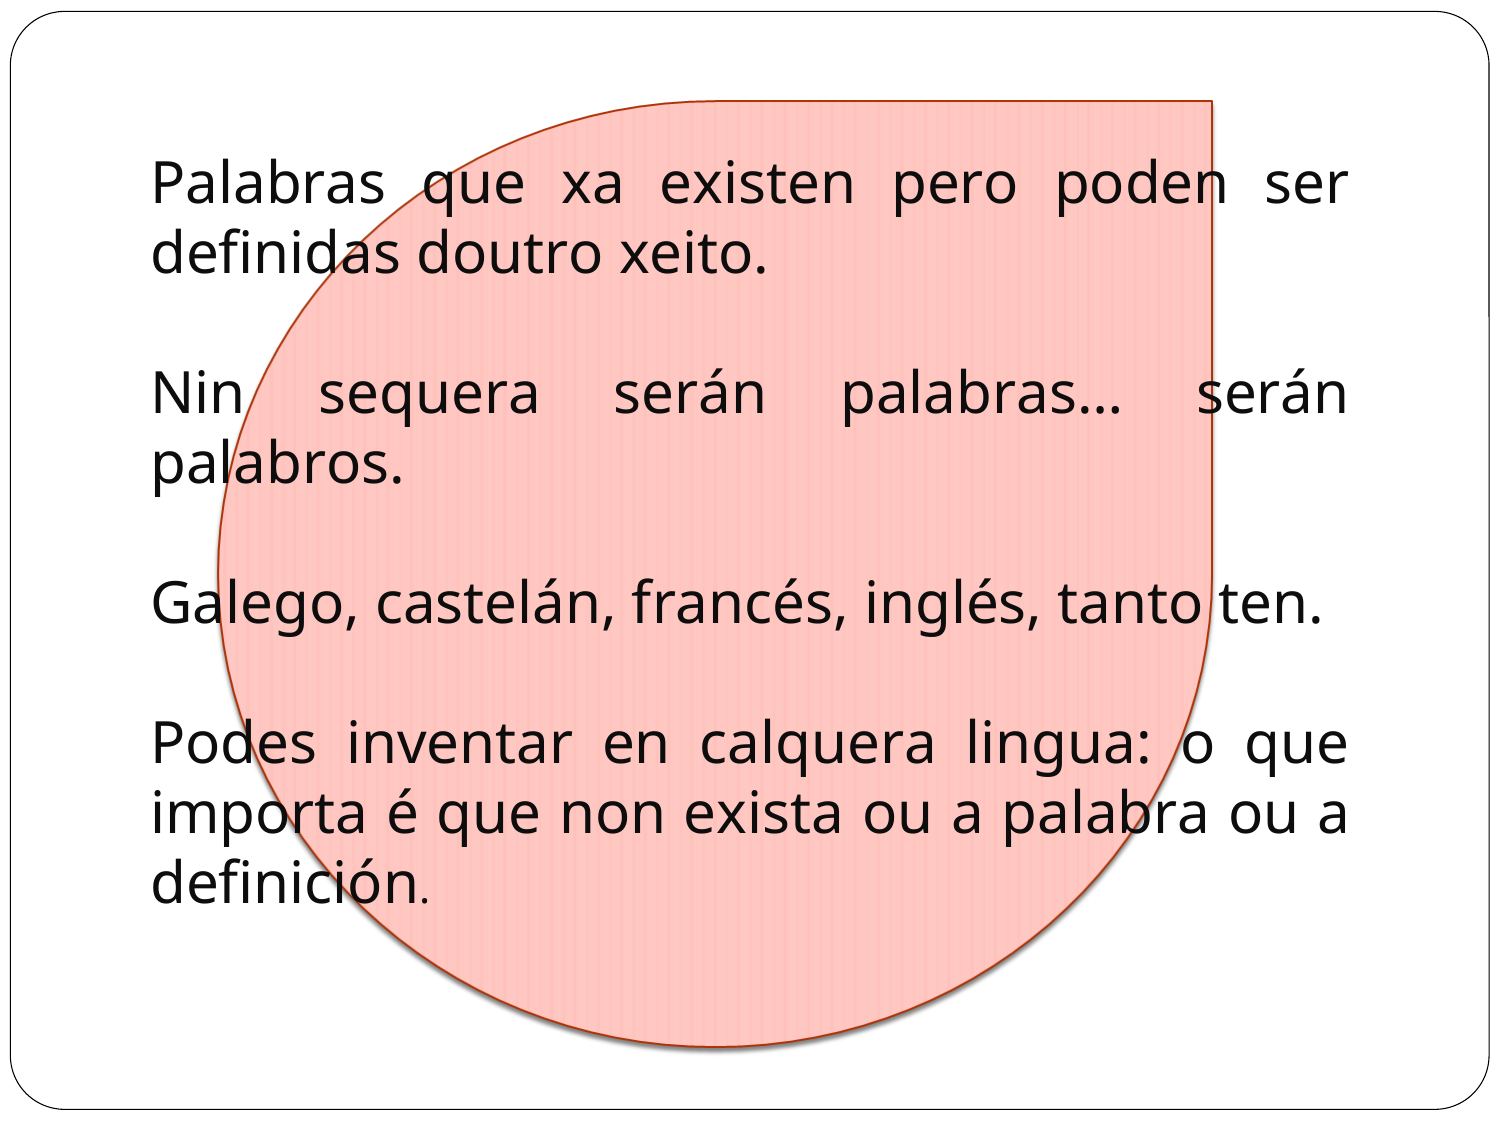

Palabras que xa existen pero poden ser definidas doutro xeito.
Nin sequera serán palabras… serán palabros.
Galego, castelán, francés, inglés, tanto ten.
Podes inventar en calquera lingua: o que importa é que non exista ou a palabra ou a definición.